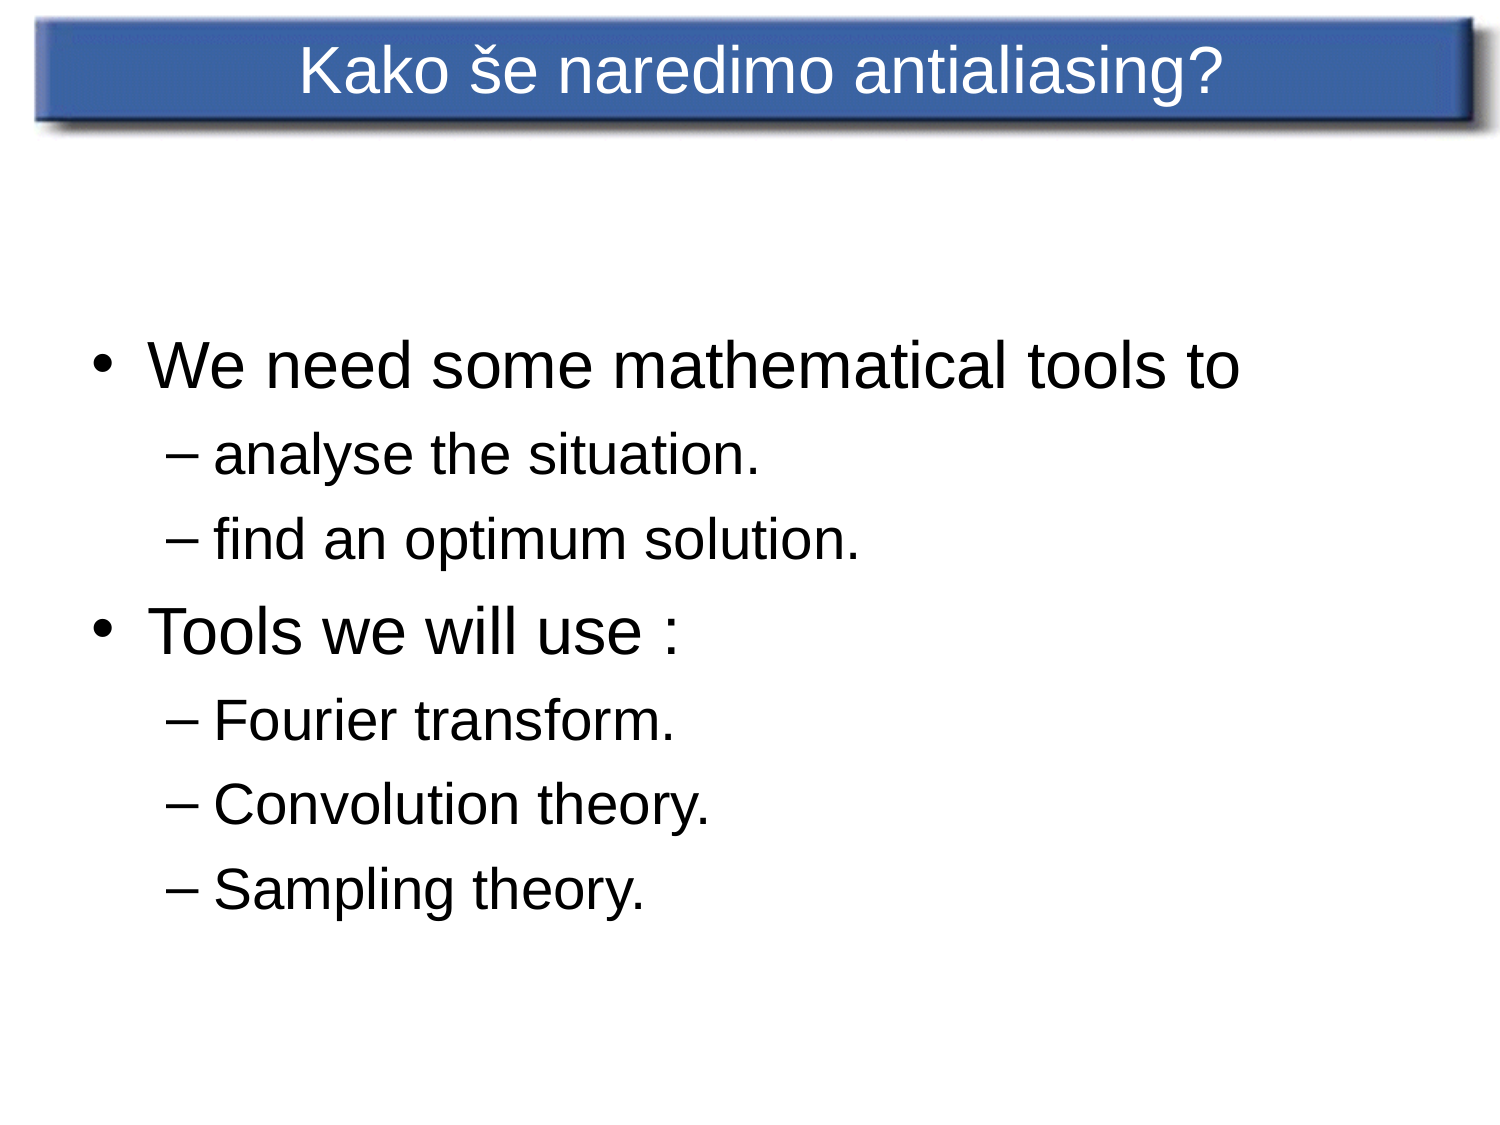

# Kako še naredimo antialiasing?
We need some mathematical tools to
analyse the situation.
find an optimum solution.
Tools we will use :
Fourier transform.
Convolution theory.
Sampling theory.